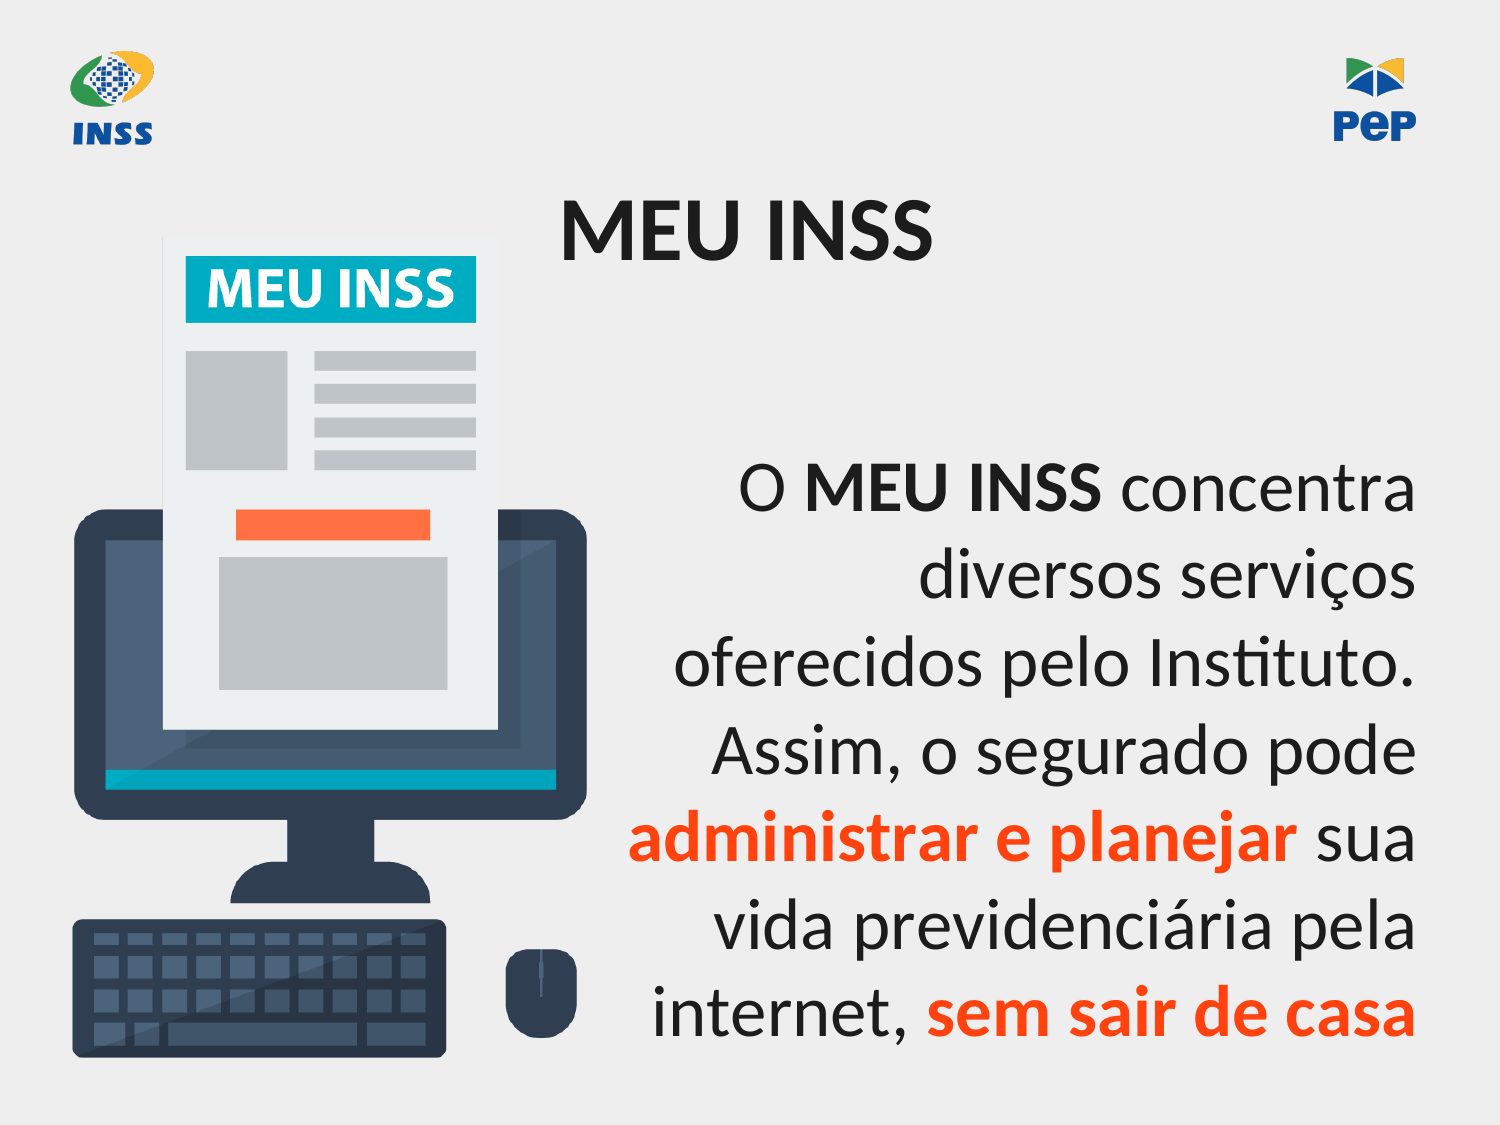

MEU INSS
# O MEU INSS concentra diversos serviços oferecidos pelo Instituto. Assim, o segurado pode administrar e planejar sua vida previdenciária pela internet, sem sair de casa